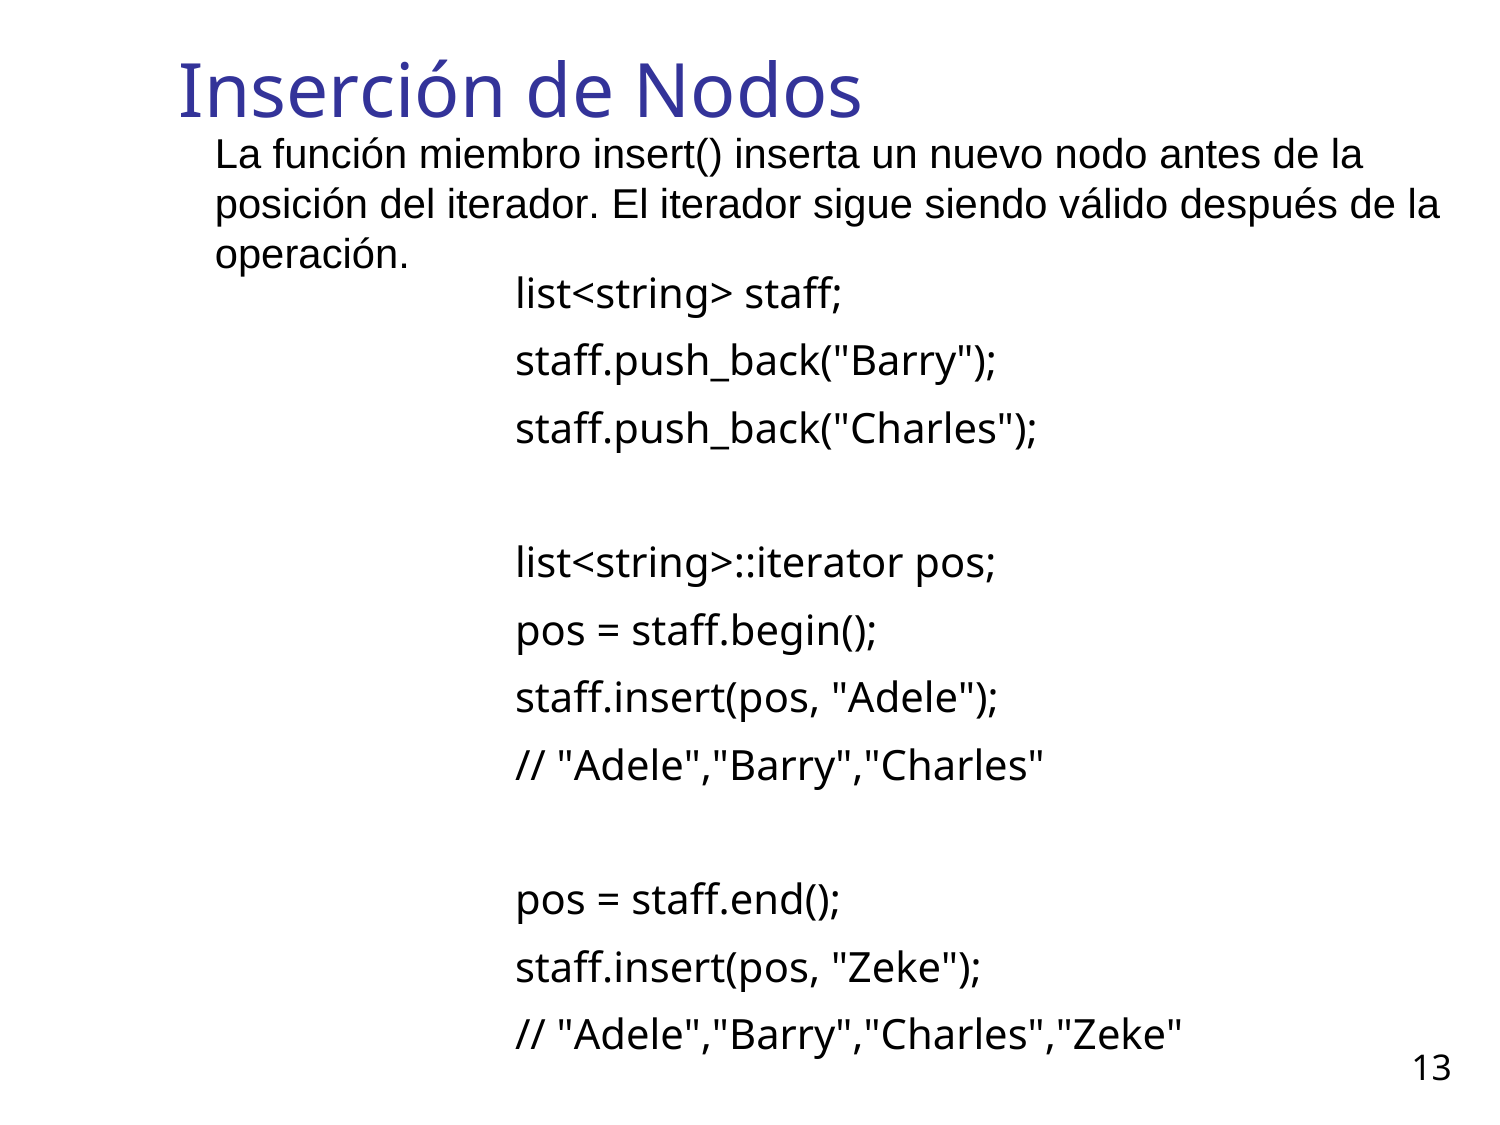

# Inserción de Nodos
La función miembro insert() inserta un nuevo nodo antes de la posición del iterador. El iterador sigue siendo válido después de la operación.
list<string> staff;
staff.push_back("Barry");
staff.push_back("Charles");
list<string>::iterator pos;
pos = staff.begin();
staff.insert(pos, "Adele");
// "Adele","Barry","Charles"
pos = staff.end();
staff.insert(pos, "Zeke");
// "Adele","Barry","Charles","Zeke"
13